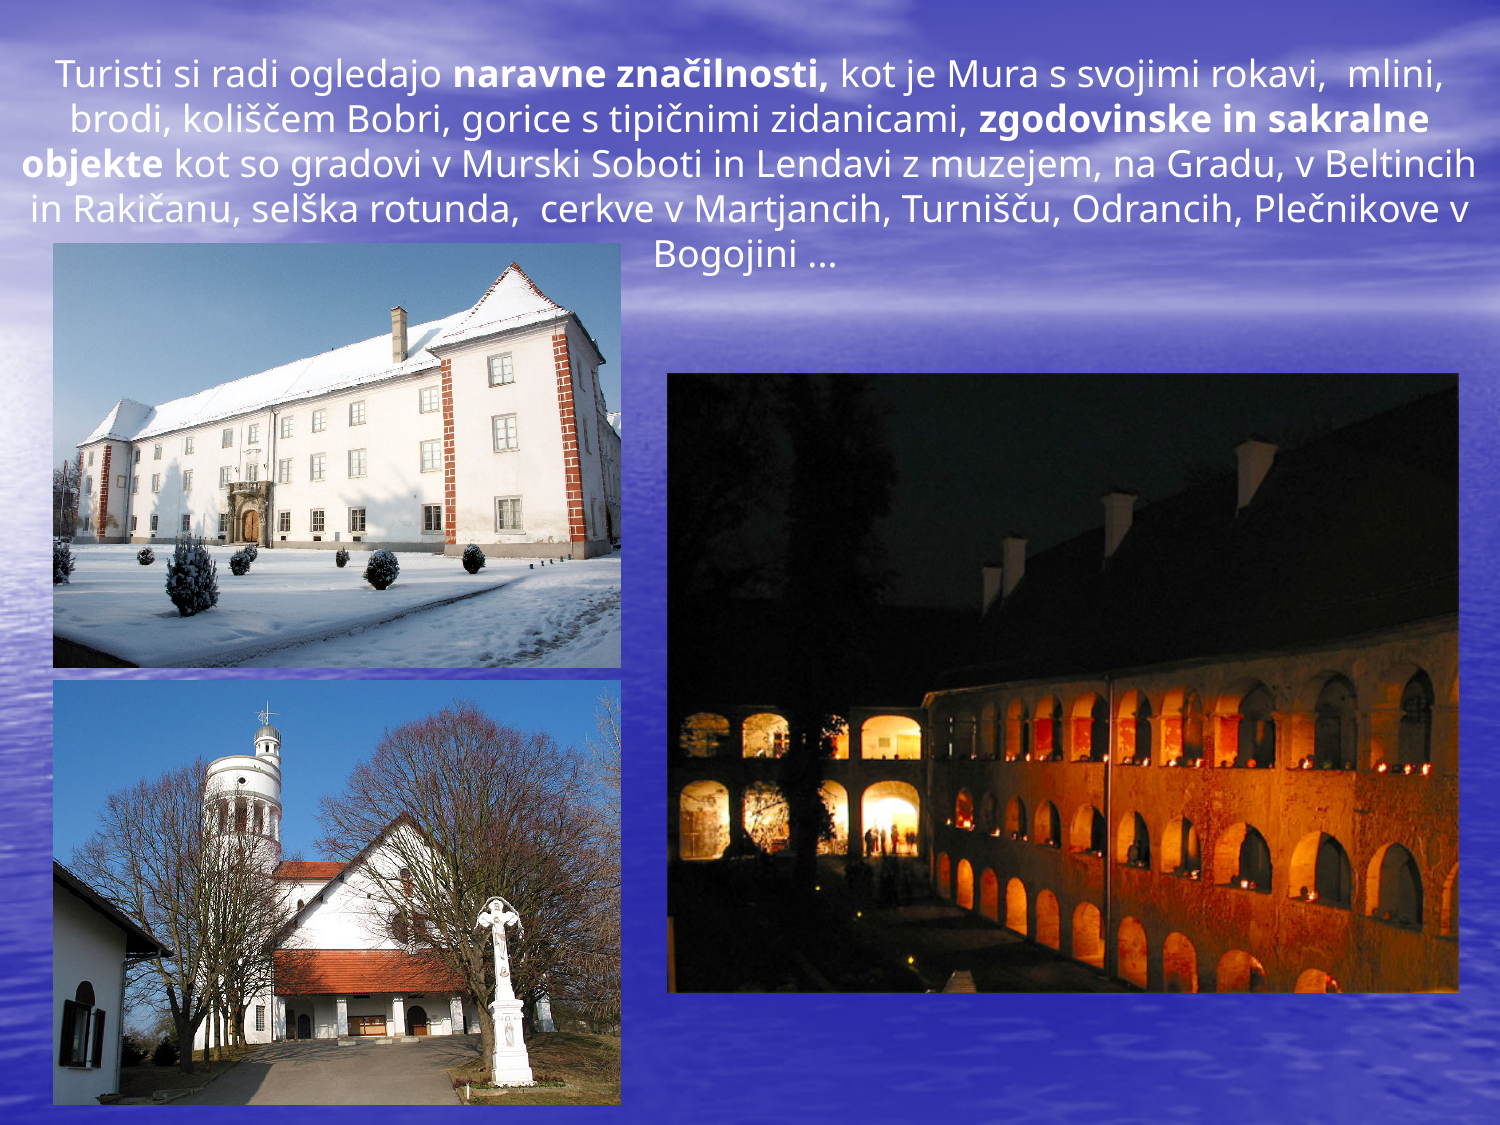

Turisti si radi ogledajo naravne značilnosti, kot je Mura s svojimi rokavi, mlini, brodi, koliščem Bobri, gorice s tipičnimi zidanicami, zgodovinske in sakralne objekte kot so gradovi v Murski Soboti in Lendavi z muzejem, na Gradu, v Beltincih in Rakičanu, selška rotunda, cerkve v Martjancih, Turnišču, Odrancih, Plečnikove v Bogojini ...